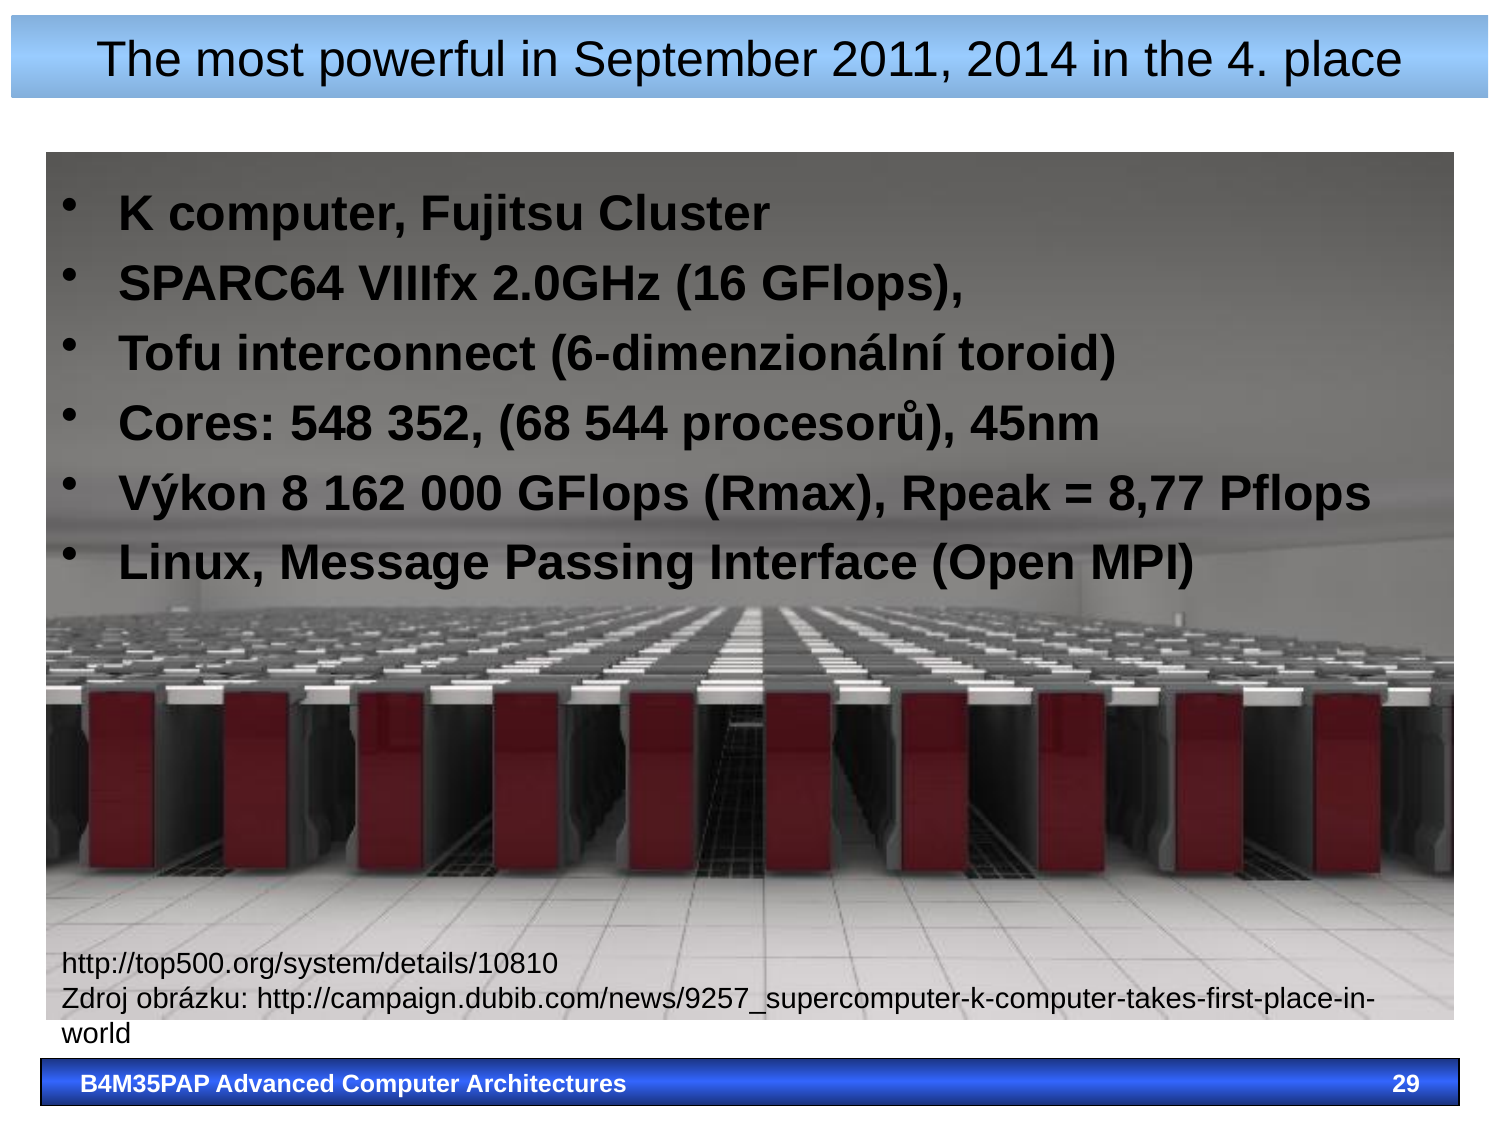

# The most powerful in September 2011, 2014 in the 4. place
K computer, Fujitsu Cluster
SPARC64 VIIIfx 2.0GHz (16 GFlops),
Tofu interconnect (6-dimenzionální toroid)
Cores: 548 352, (68 544 procesorů), 45nm
Výkon 8 162 000 GFlops (Rmax), Rpeak = 8,77 Pflops
Linux, Message Passing Interface (Open MPI)
http://top500.org/system/details/10810
Zdroj obrázku: http://campaign.dubib.com/news/9257_supercomputer-k-computer-takes-first-place-in-world